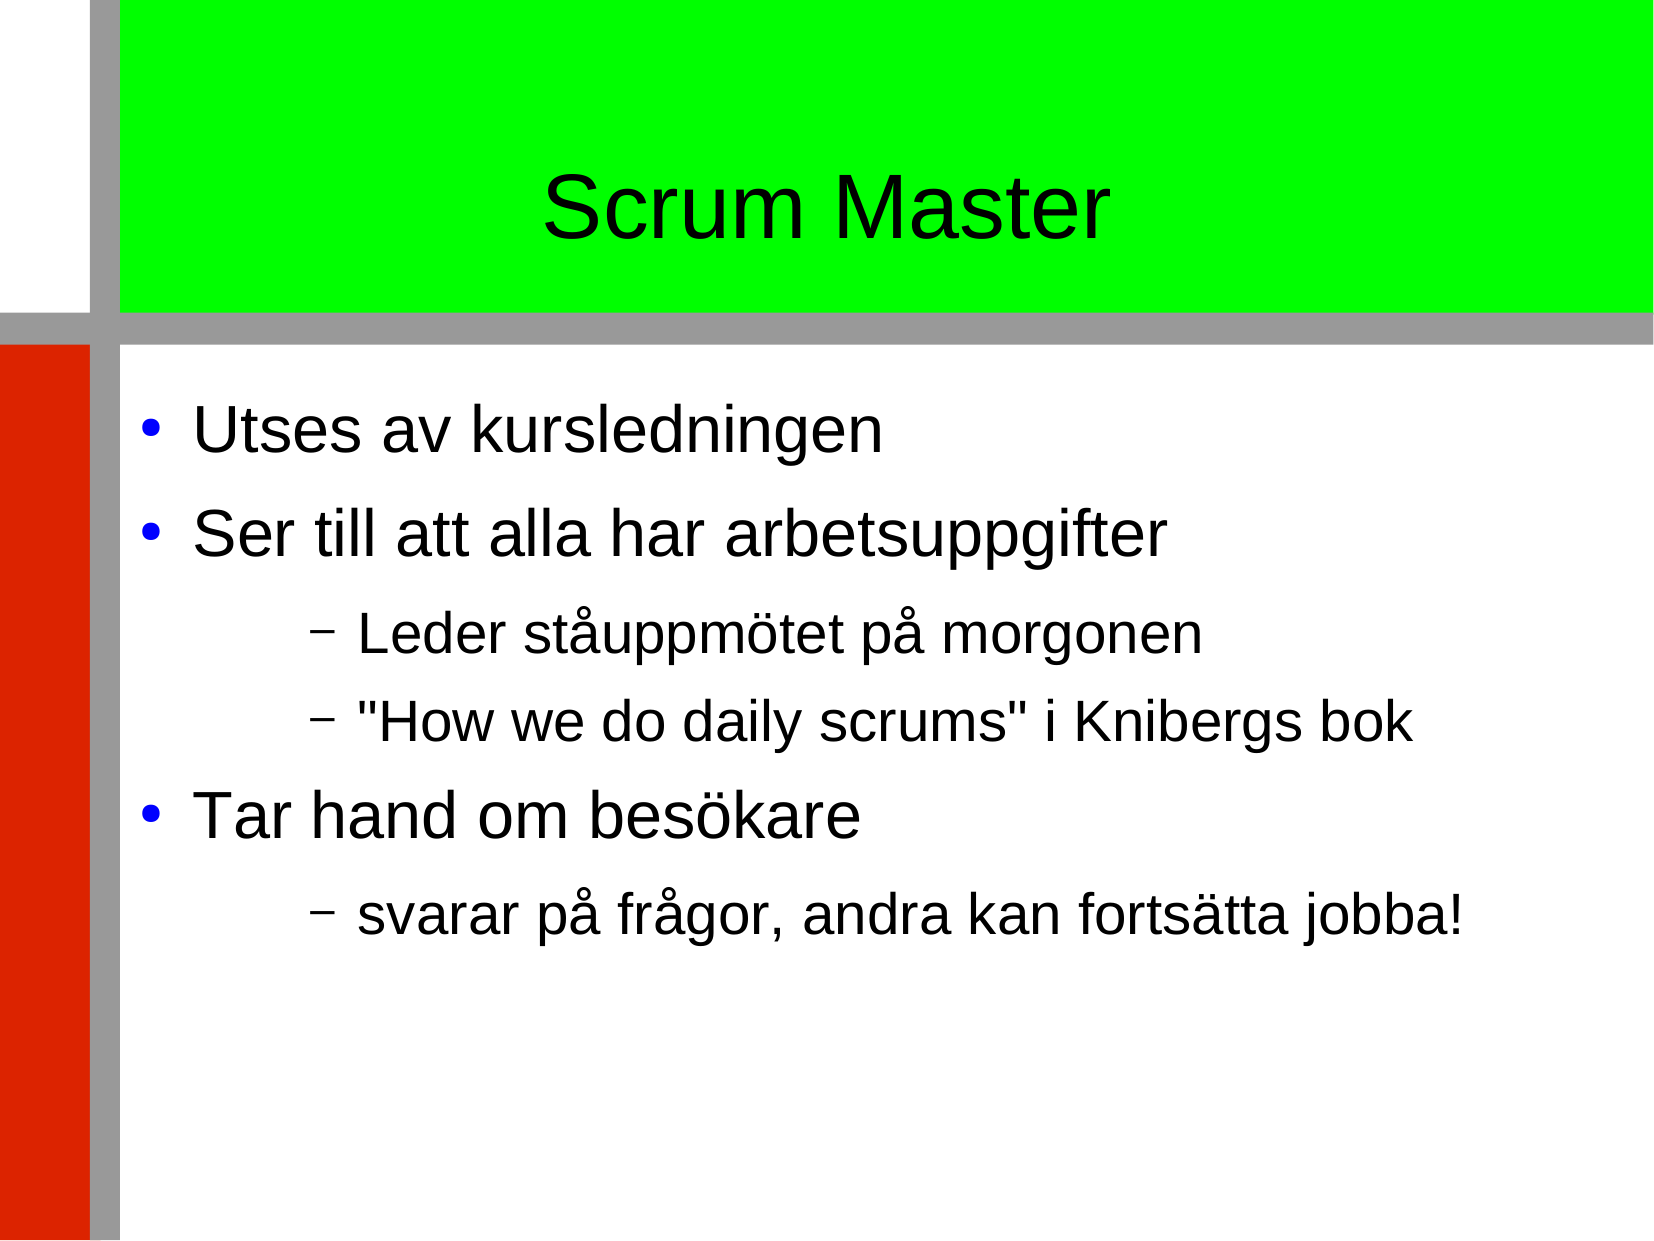

# Scrum Master
Utses av kursledningen
Ser till att alla har arbetsuppgifter
Leder ståuppmötet på morgonen
"How we do daily scrums" i Knibergs bok
Tar hand om besökare
svarar på frågor, andra kan fortsätta jobba!